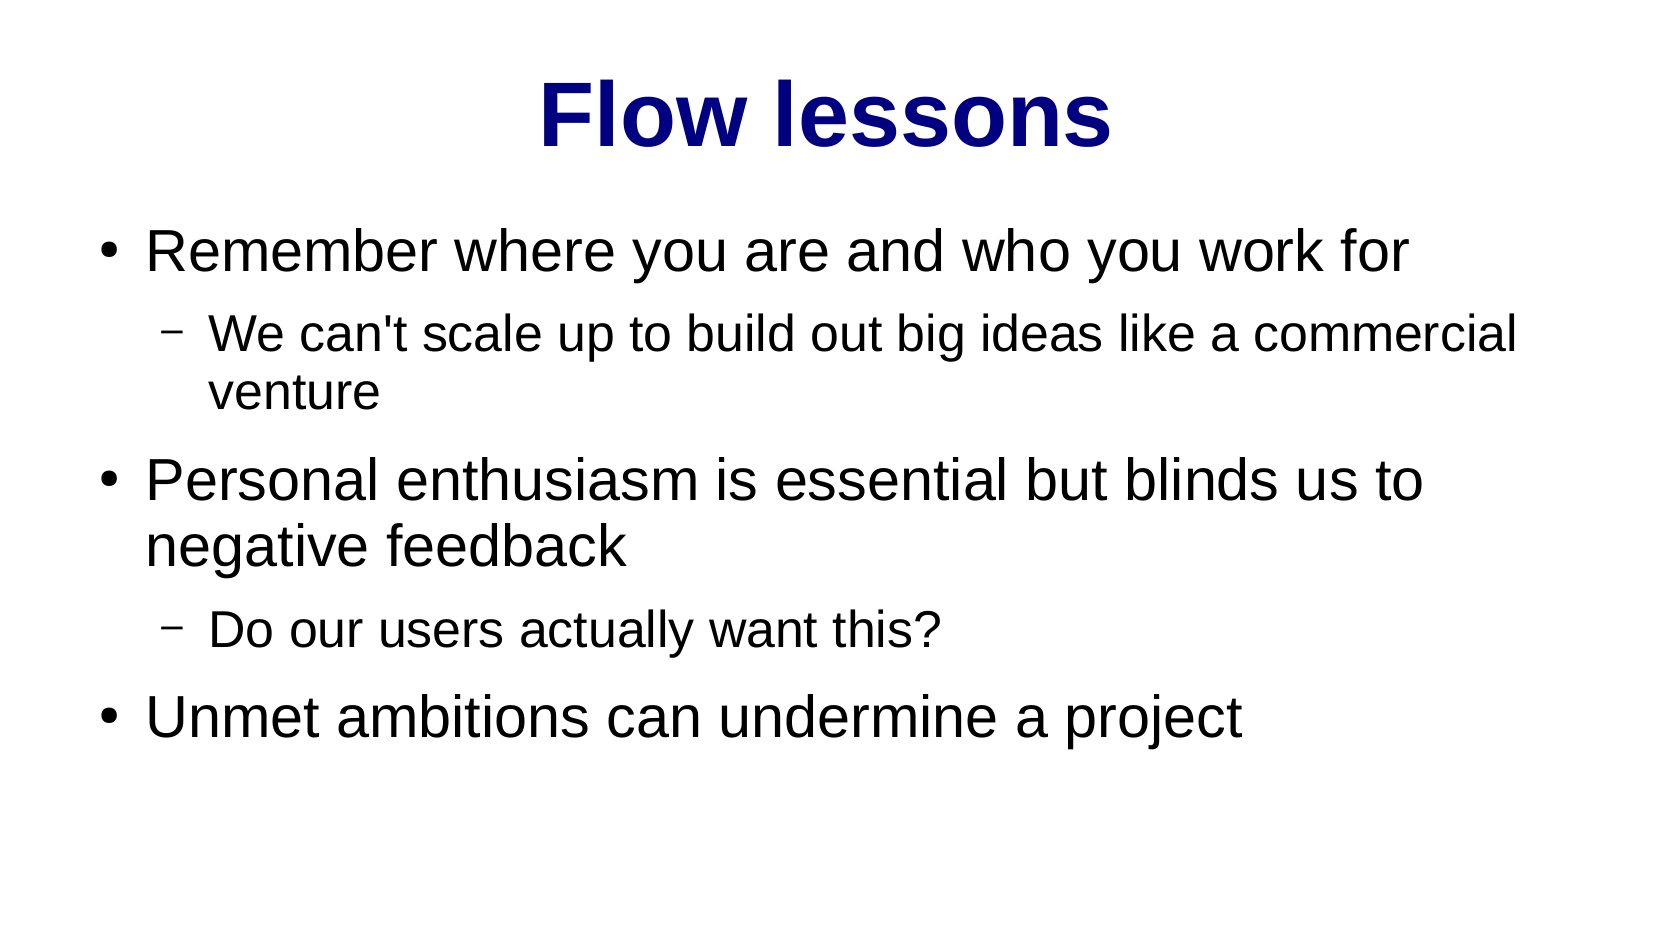

# Flow lessons
Remember where you are and who you work for
We can't scale up to build out big ideas like a commercial venture
Personal enthusiasm is essential but blinds us to negative feedback
Do our users actually want this?
Unmet ambitions can undermine a project